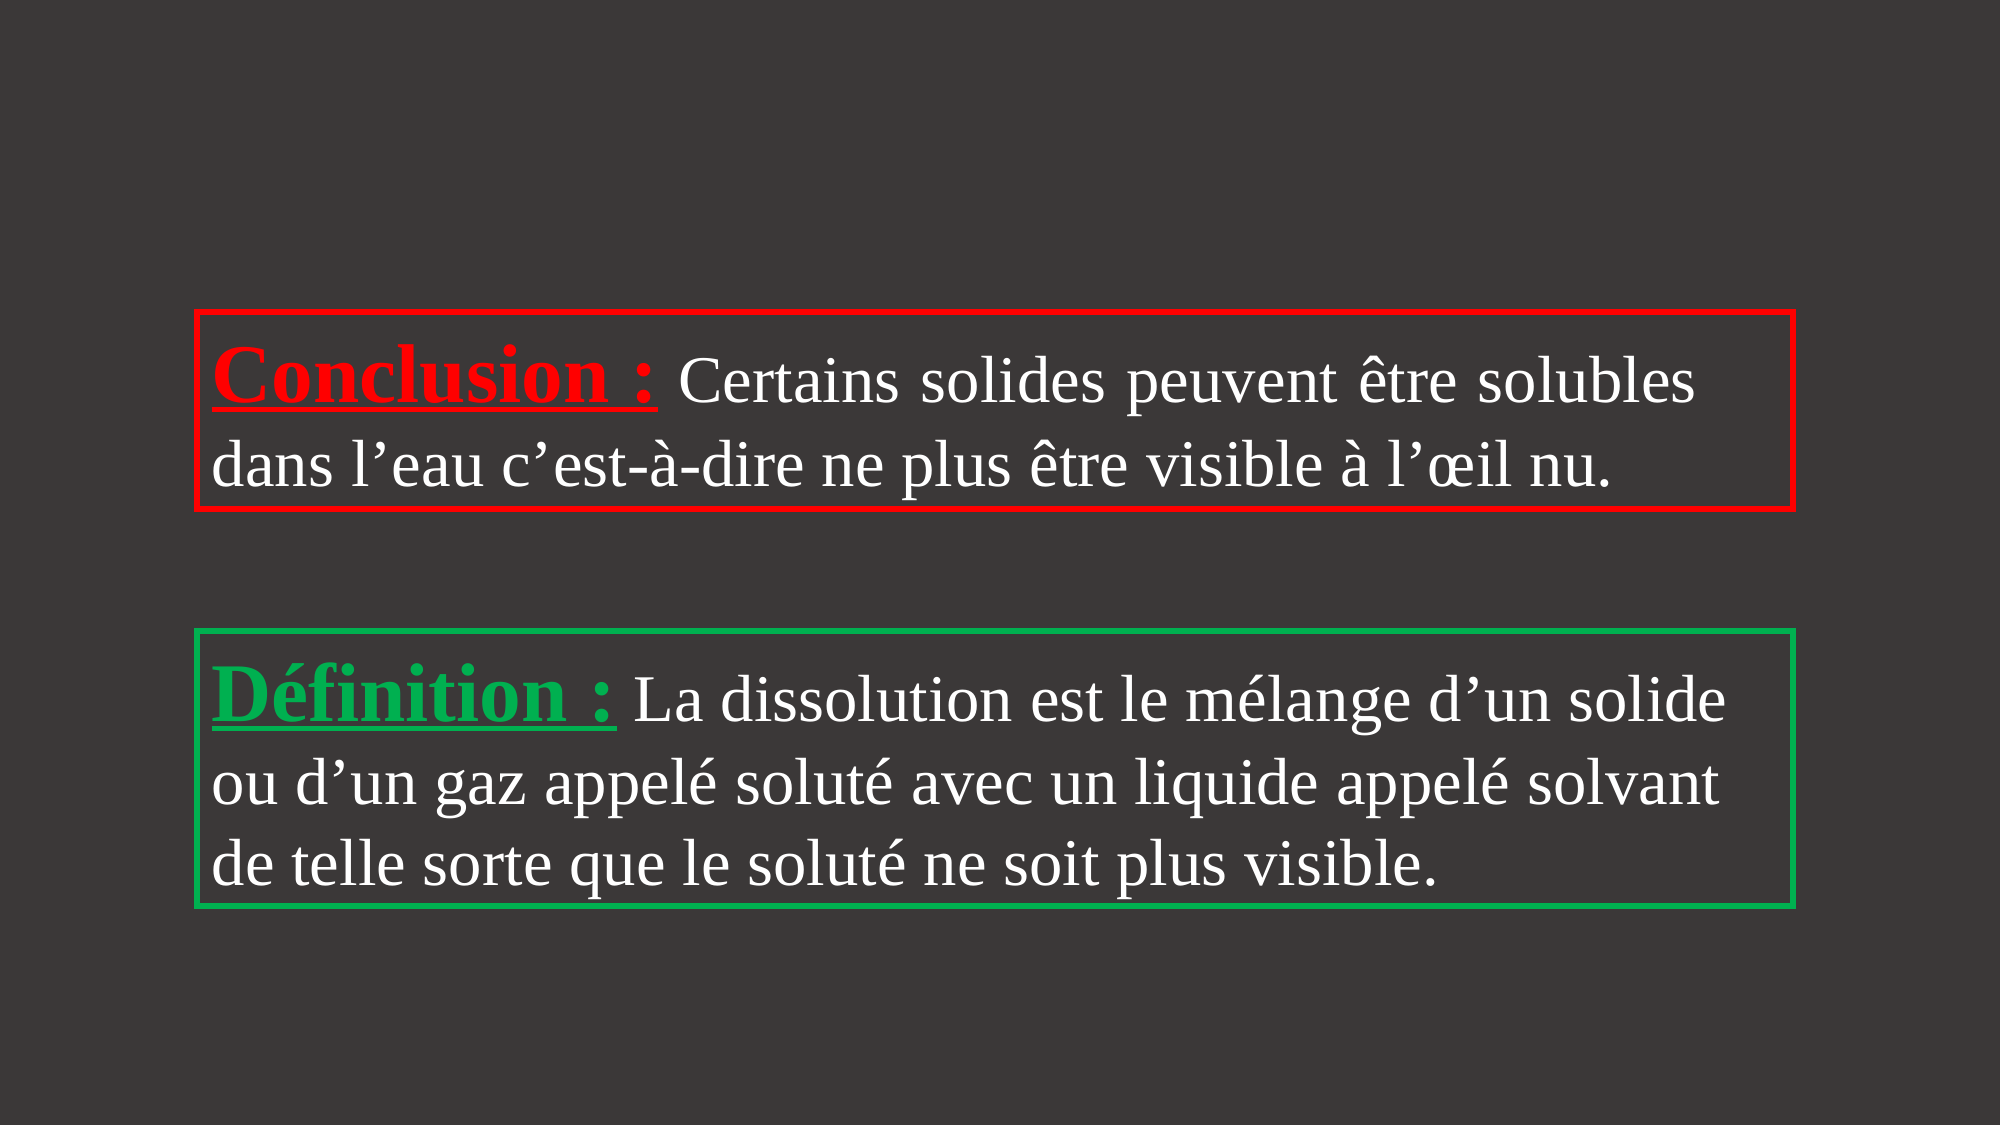

Conclusion : Certains solides peuvent être solubles dans l’eau c’est-à-dire ne plus être visible à l’œil nu.
Définition : La dissolution est le mélange d’un solide ou d’un gaz appelé soluté avec un liquide appelé solvant de telle sorte que le soluté ne soit plus visible.